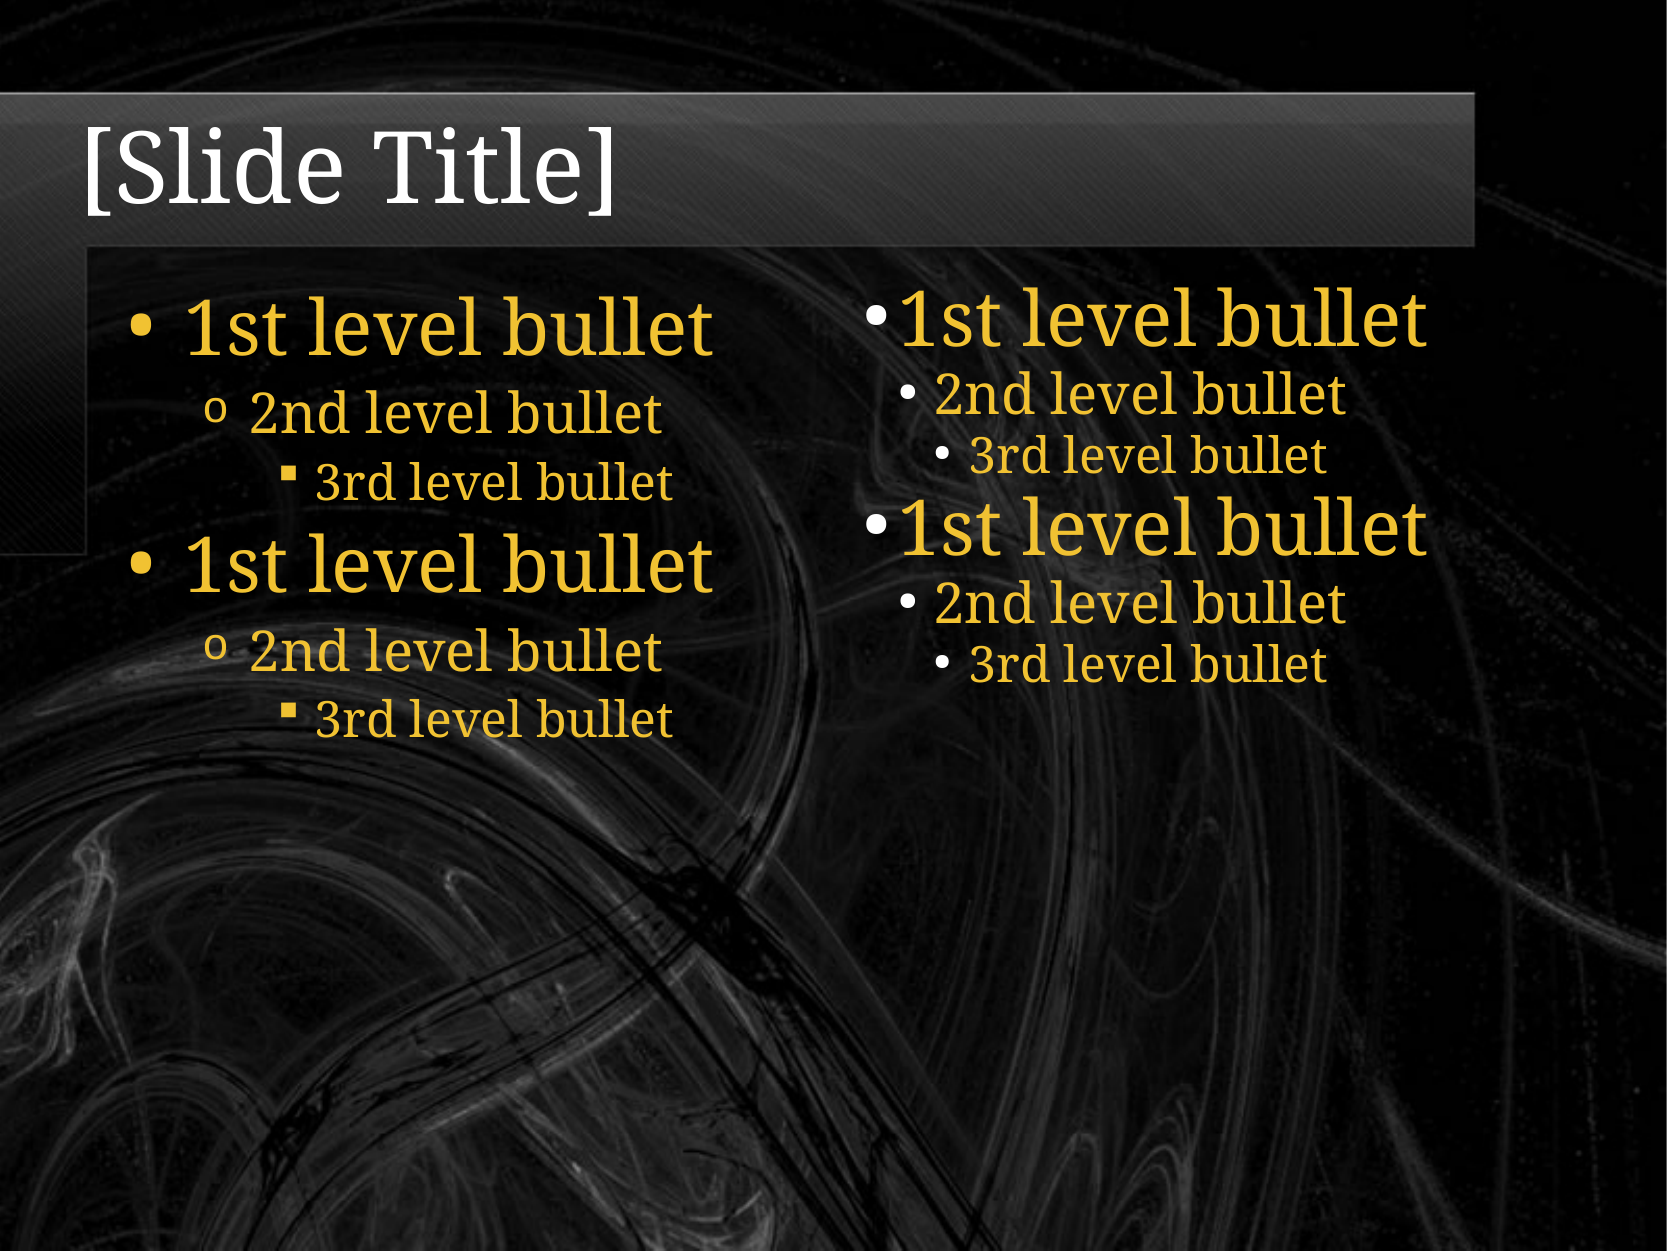

# [Slide Title]
1st level bullet
2nd level bullet
3rd level bullet
1st level bullet
2nd level bullet
3rd level bullet
1st level bullet
2nd level bullet
3rd level bullet
1st level bullet
2nd level bullet
3rd level bullet